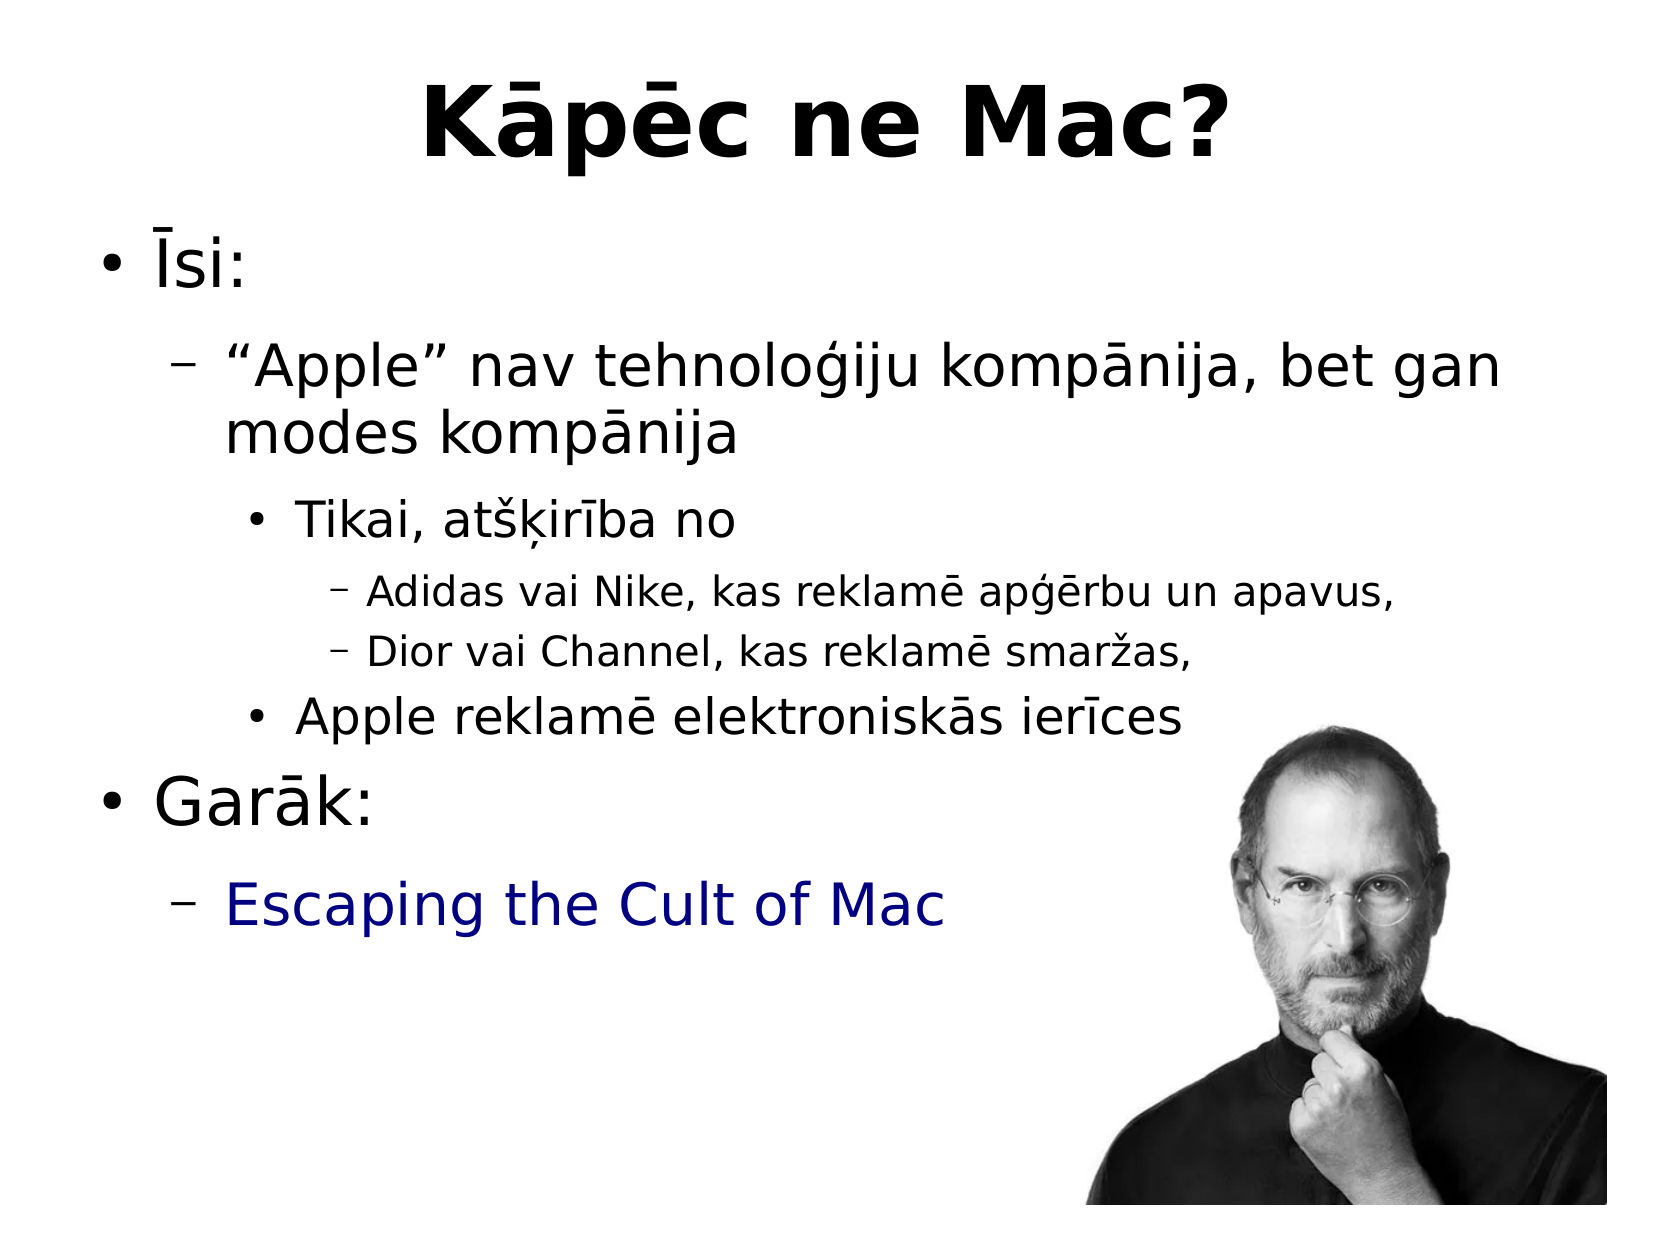

# Kāpēc ne Mac?
Īsi:
“Apple” nav tehnoloģiju kompānija, bet gan modes kompānija
Tikai, atšķirība no
Adidas vai Nike, kas reklamē apģērbu un apavus,
Dior vai Channel, kas reklamē smaržas,
Apple reklamē elektroniskās ierīces
Garāk:
Escaping the Cult of Mac